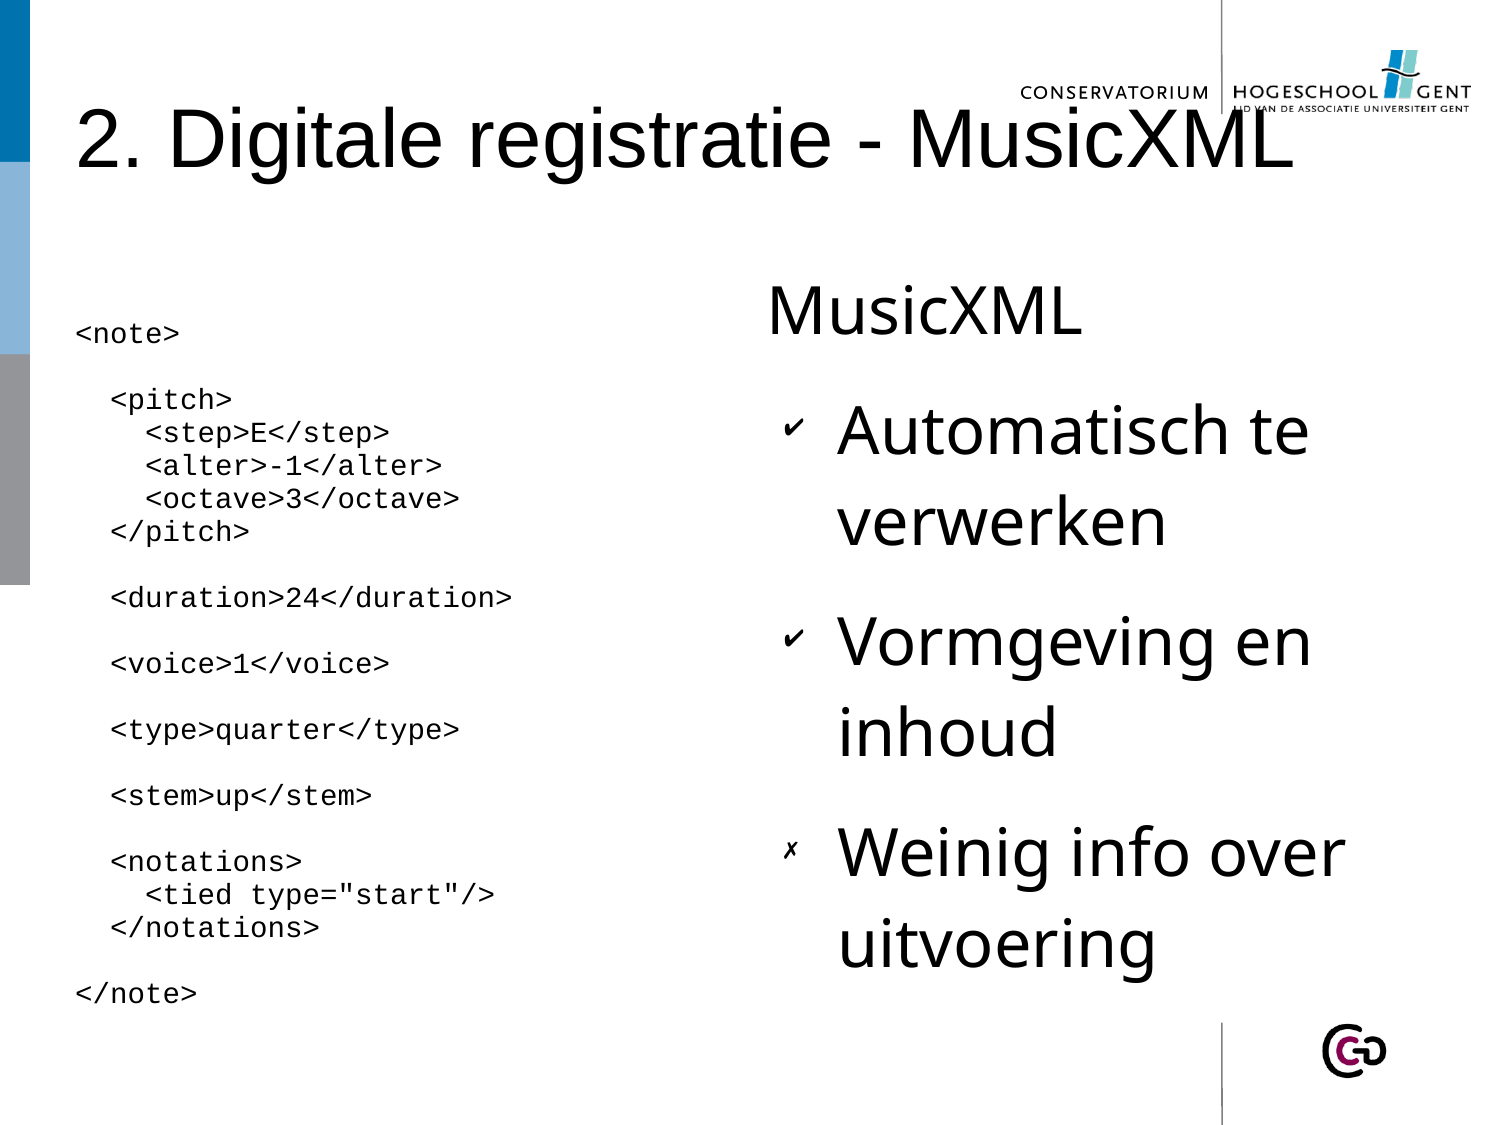

# 2. Digitale registratie - MusicXML
<note>
 <pitch>
 <step>E</step>
 <alter>-1</alter>
 <octave>3</octave>
 </pitch>
 <duration>24</duration>
 <voice>1</voice>
 <type>quarter</type>
 <stem>up</stem>
 <notations>
 <tied type="start"/>
 </notations>
</note>
MusicXML
Automatisch te verwerken
Vormgeving en inhoud
Weinig info over uitvoering